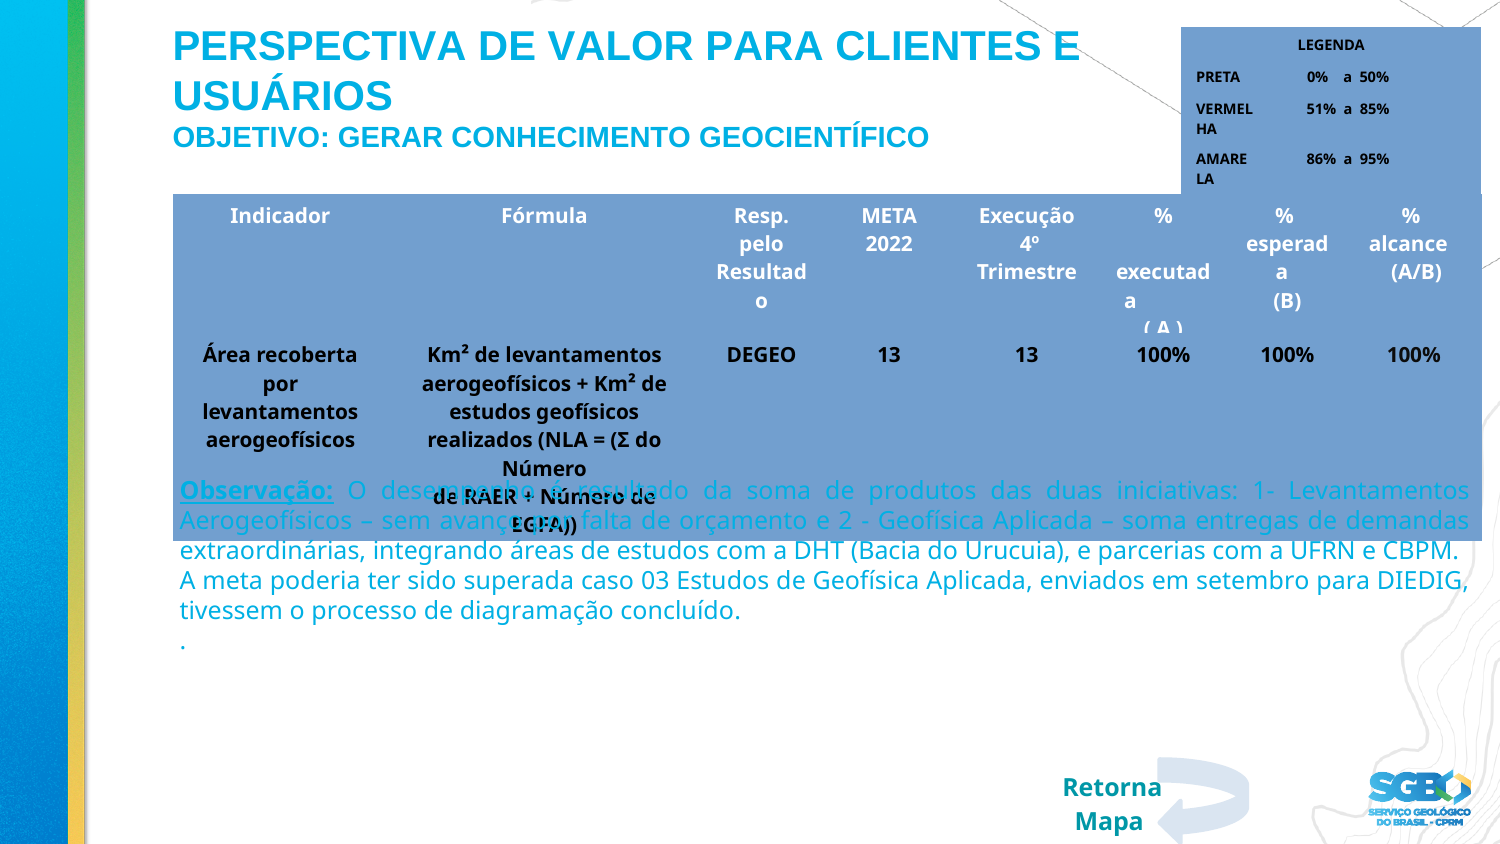

PERSPECTIVA DE VALOR PARA CLIENTES E USUÁRIOS
OBJETIVO: GERAR CONHECIMENTO GEOCIENTÍFICO
PERSPECTIVA DE VALOR PARA CLIENTES E USUÁRIOS
| LEGENDA | | |
| --- | --- | --- |
| PRETA | 0% a 50% | |
| VERMELHA | 51% a 85% | |
| AMARELA | 86% a 95% | |
| VERDE | 96% a 100% | |
| Indicador | Fórmula | Resp. pelo Resultado | META 2022 | Execução 4º Trimestre | % executada ( A ) | % esperada (B) | % alcance (A/B) |
| --- | --- | --- | --- | --- | --- | --- | --- |
| Área recoberta por levantamentos aerogeofísicos | Km² de levantamentos aerogeofísicos + Km² de estudos geofísicos realizados (NLA = (Σ do Número de RAER + Número de EGFA)) | DEGEO | 13 | 13 | 100% | 100% | 100% |
Observação: O desempenho é resultado da soma de produtos das duas iniciativas: 1- Levantamentos Aerogeofísicos – sem avanço por falta de orçamento e 2 - Geofísica Aplicada – soma entregas de demandas extraordinárias, integrando áreas de estudos com a DHT (Bacia do Urucuia), e parcerias com a UFRN e CBPM.
A meta poderia ter sido superada caso 03 Estudos de Geofísica Aplicada, enviados em setembro para DIEDIG, tivessem o processo de diagramação concluído.
.
Retorna Mapa